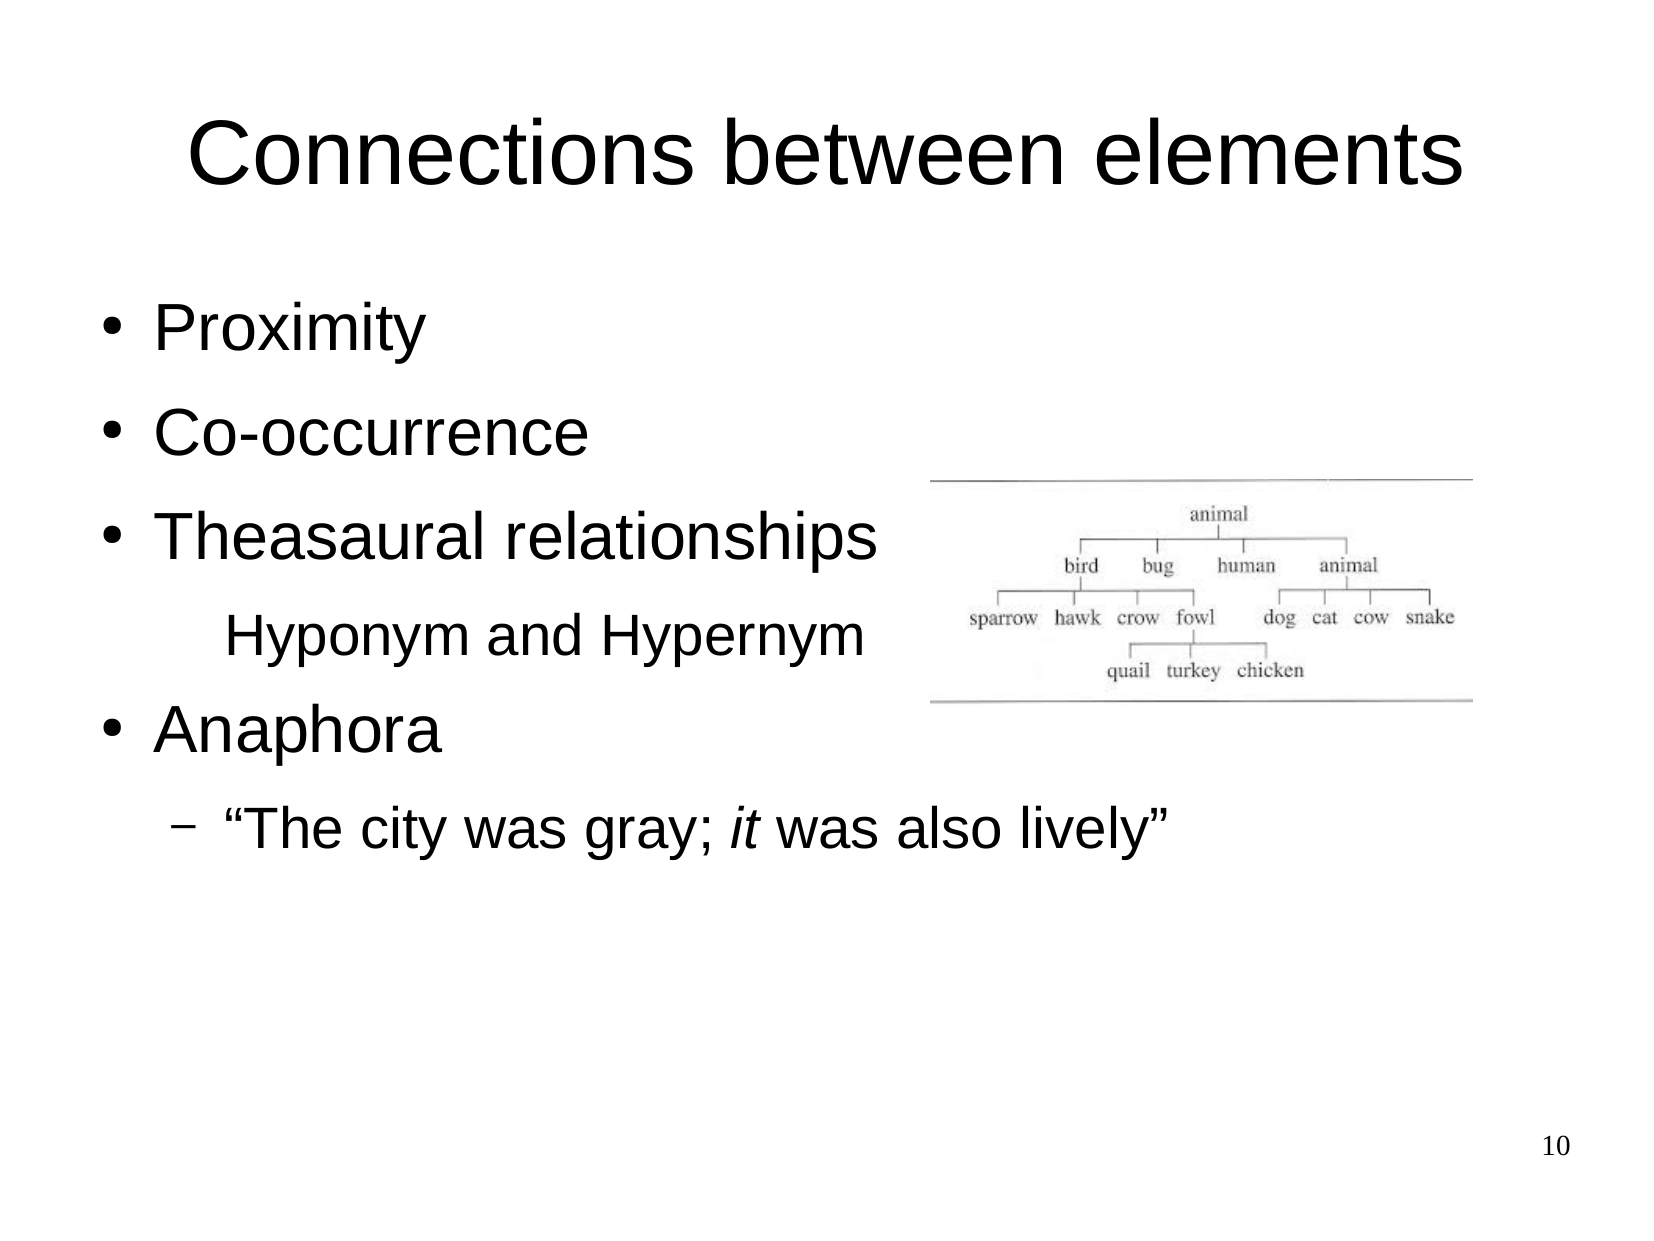

# Connections between elements
Proximity
Co-occurrence
Theasaural relationships
Hyponym and Hypernym
Anaphora
“The city was gray; it was also lively”
10